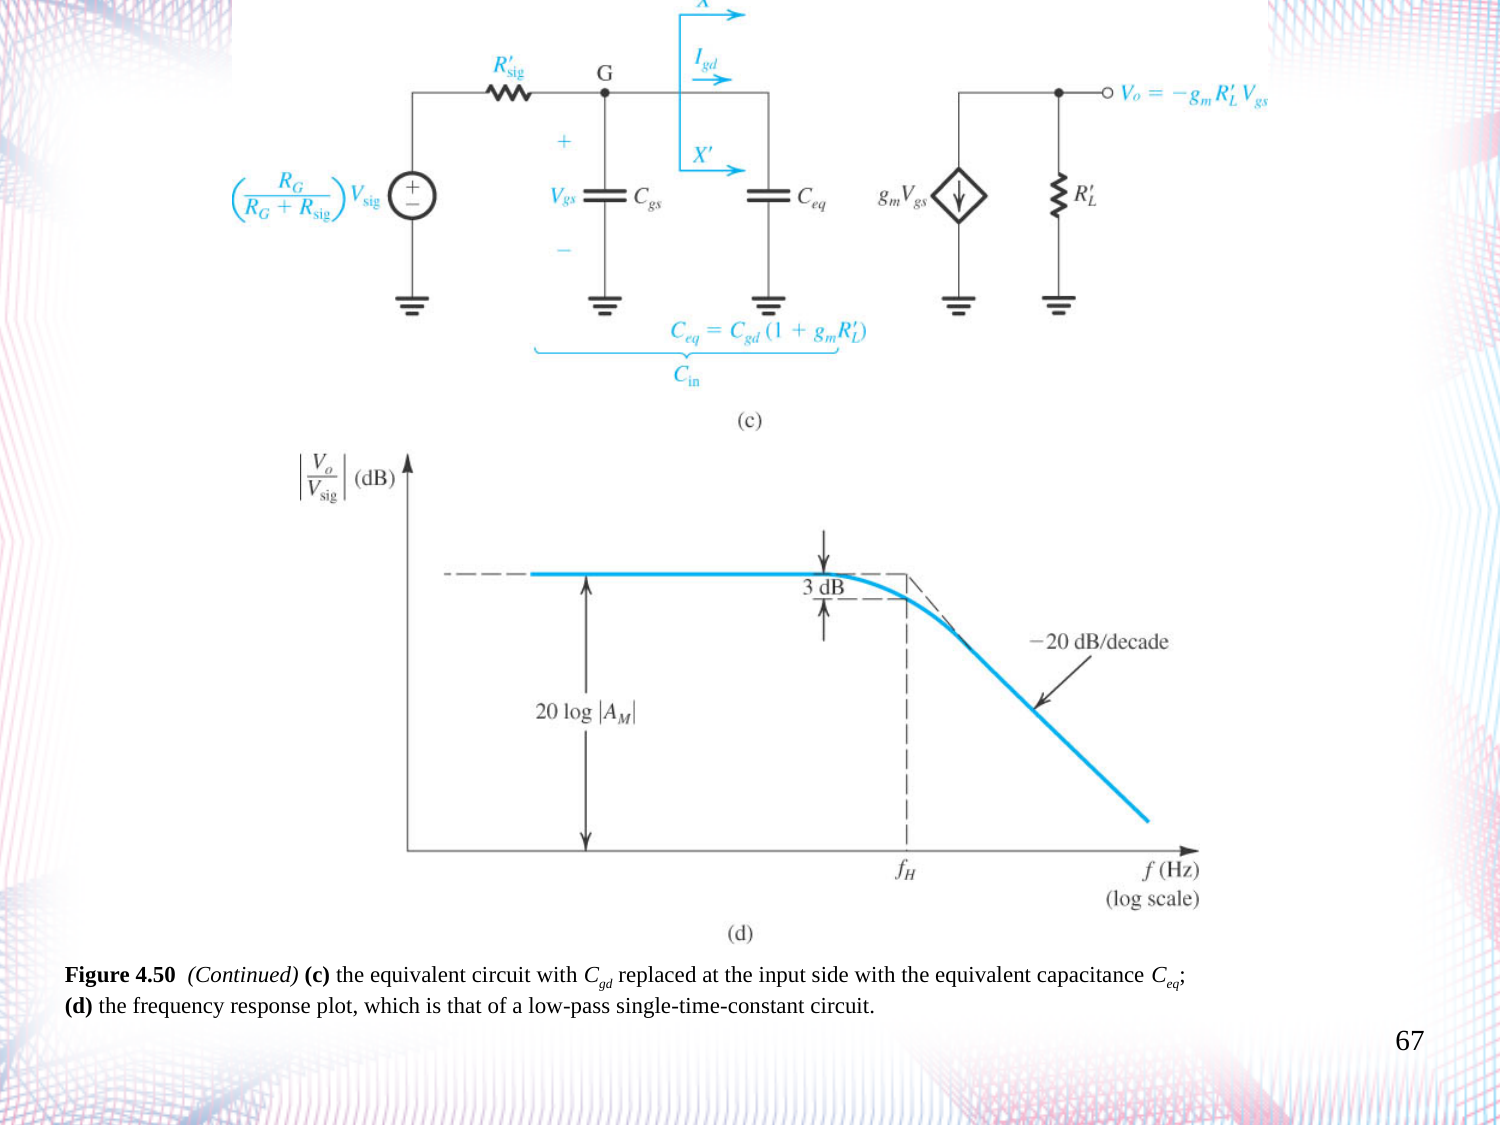

Figure 4.50 (Continued) (c) the equivalent circuit with Cgd replaced at the input side with the equivalent capacitance Ceq; (d) the frequency response plot, which is that of a low-pass single-time-constant circuit.
67